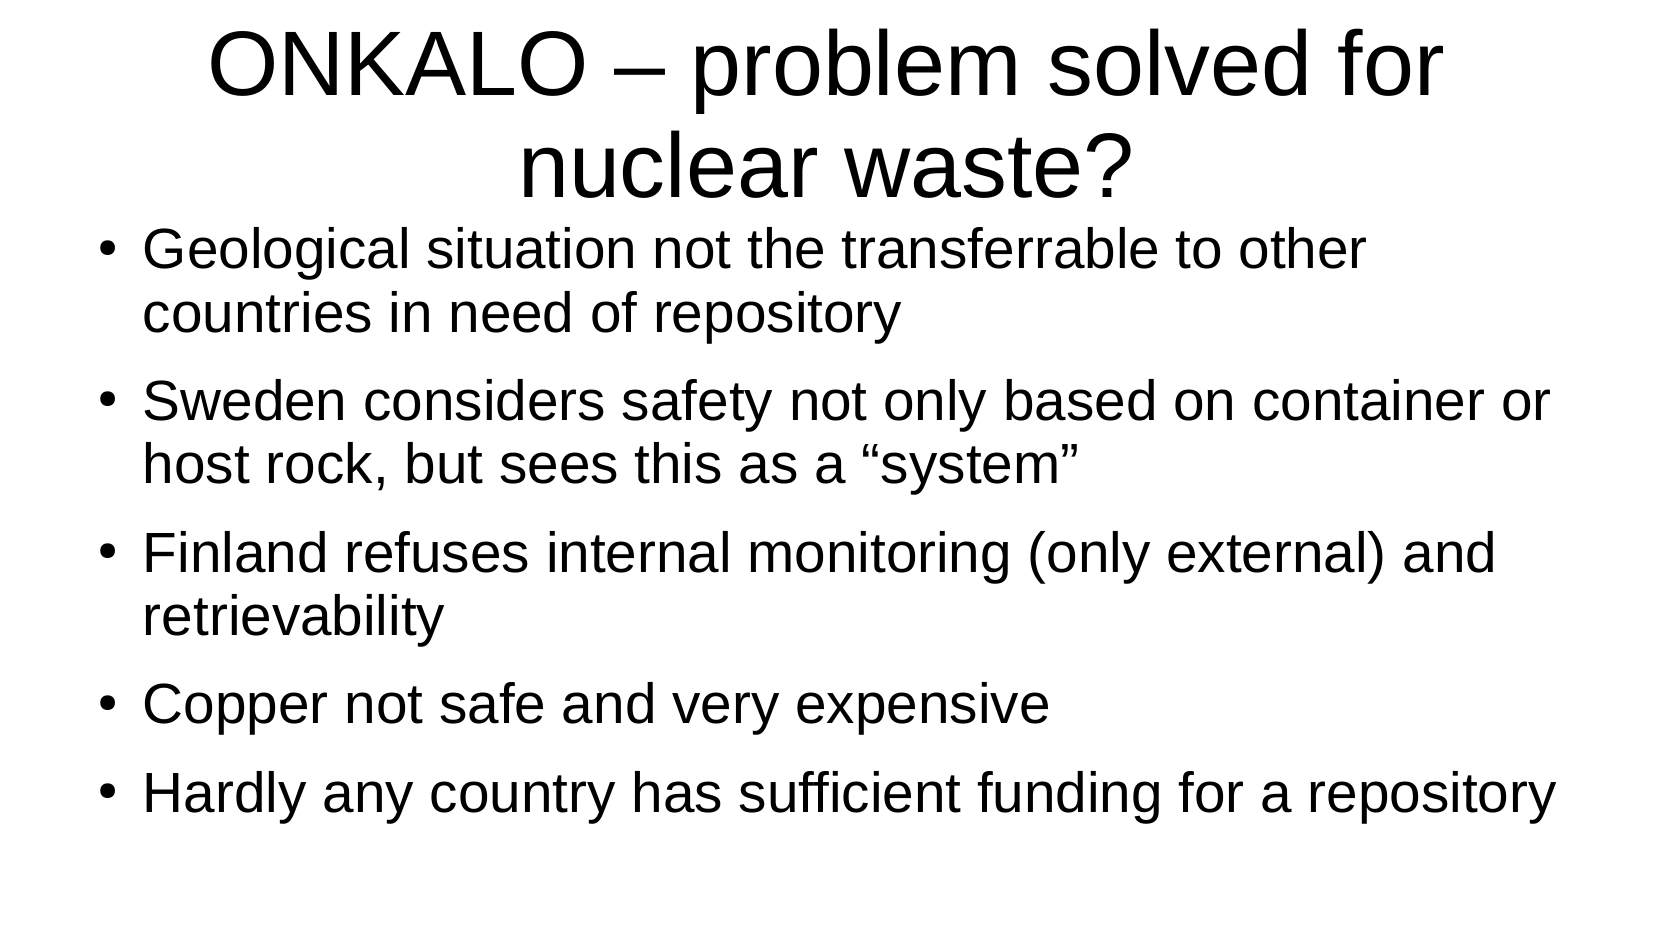

# ONKALO – problem solved for nuclear waste?
Geological situation not the transferrable to other countries in need of repository
Sweden considers safety not only based on container or host rock, but sees this as a “system”
Finland refuses internal monitoring (only external) and retrievability
Copper not safe and very expensive
Hardly any country has sufficient funding for a repository